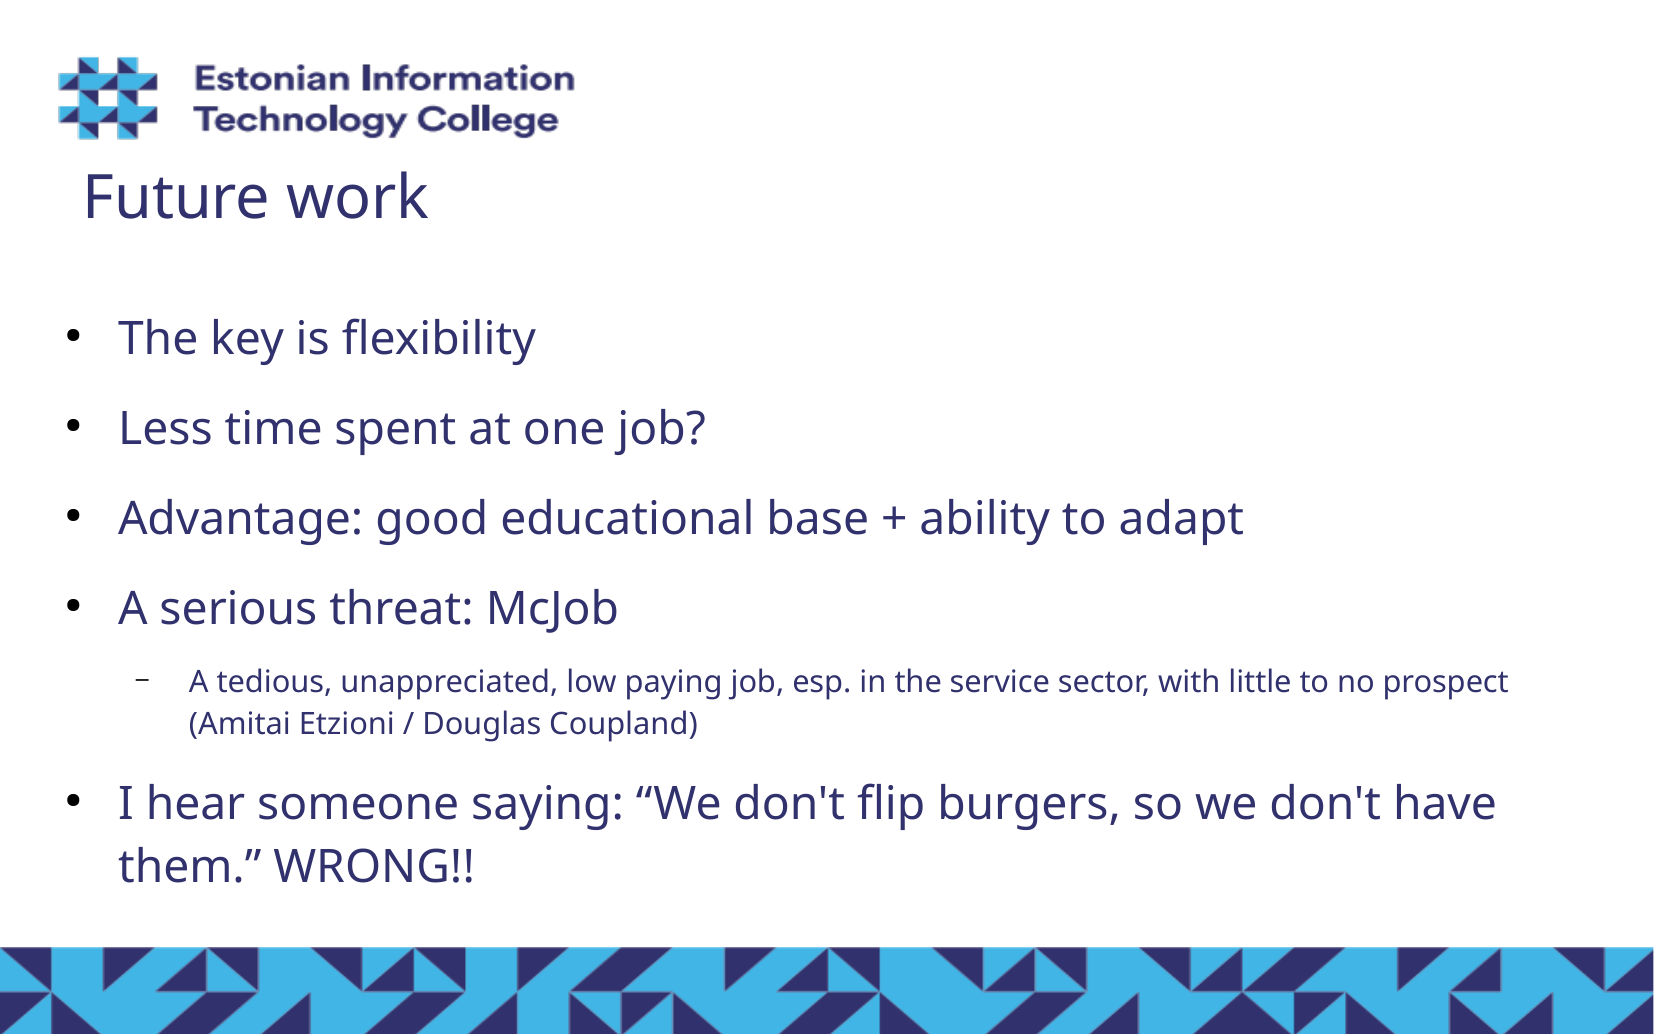

# Future work
The key is flexibility
Less time spent at one job?
Advantage: good educational base + ability to adapt
A serious threat: McJob
A tedious, unappreciated, low paying job, esp. in the service sector, with little to no prospect
(Amitai Etzioni / Douglas Coupland)
I hear someone saying: “We don't flip burgers, so we don't have them.” WRONG!!